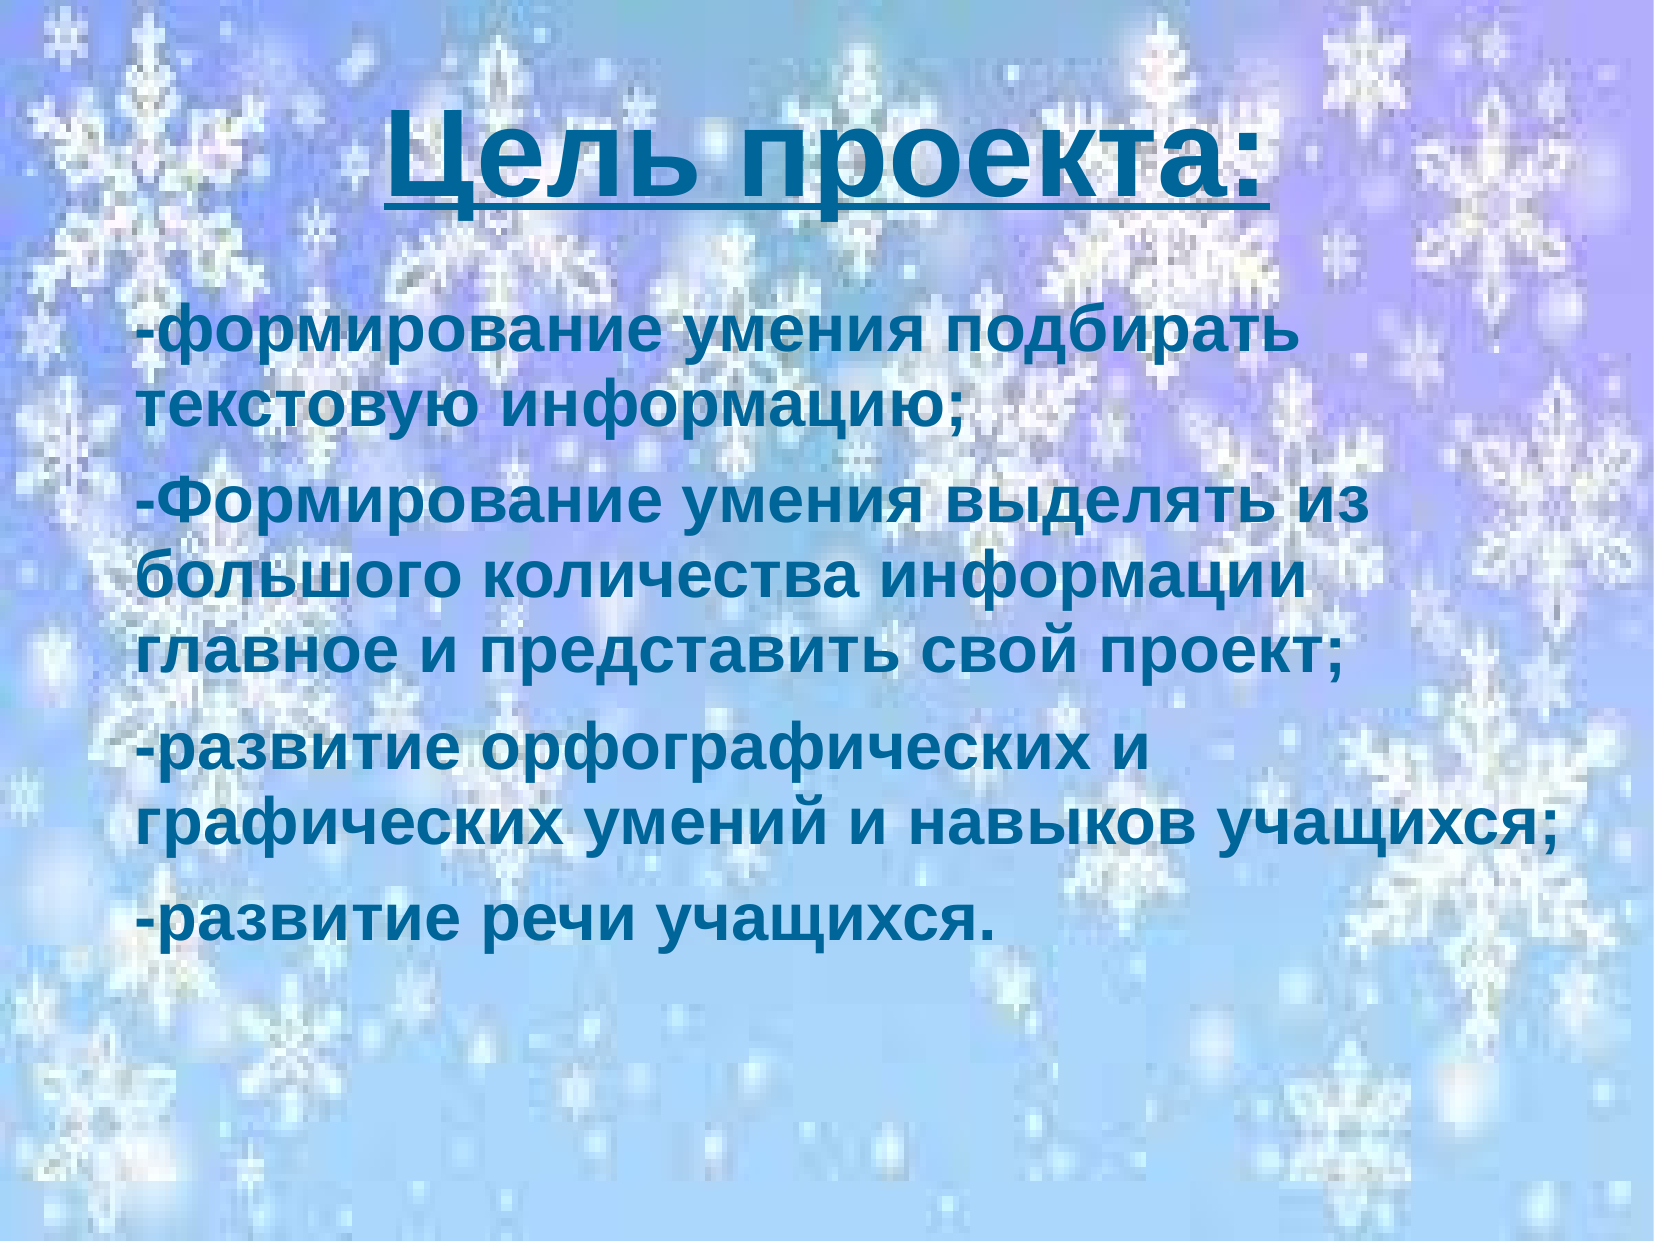

# Цель проекта:
-формирование умения подбирать текстовую информацию;
-Формирование умения выделять из большого количества информации главное и представить свой проект;
-развитие орфографических и графических умений и навыков учащихся;
-развитие речи учащихся.